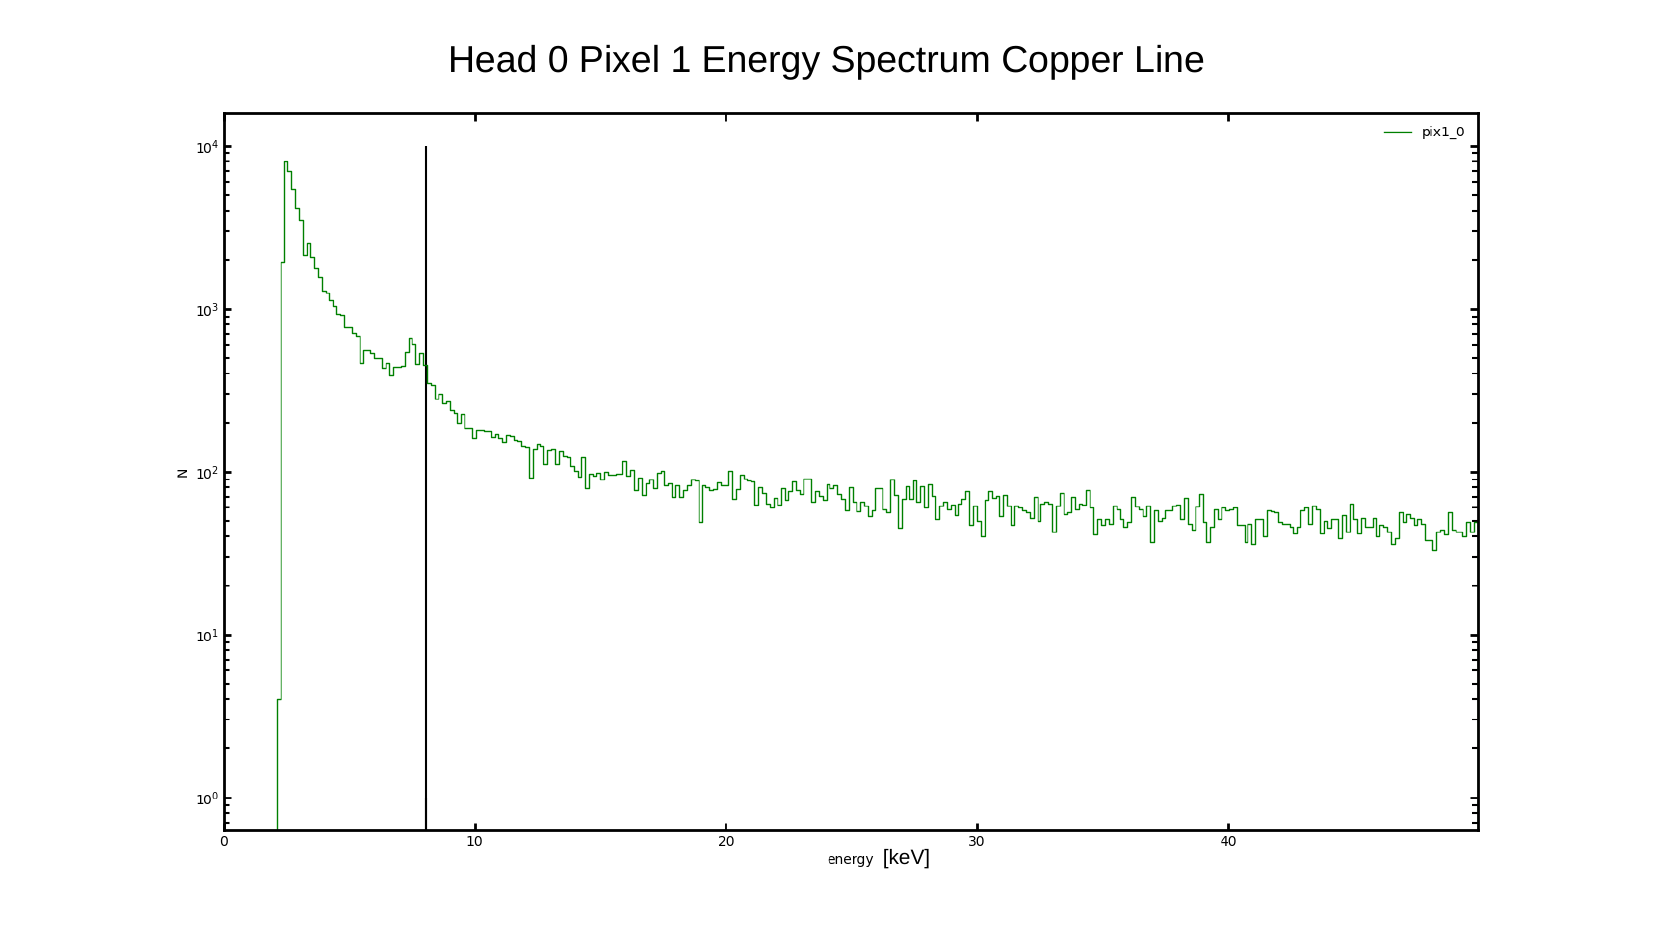

Head 0 Pixel 1 Energy Spectrum Copper Line
#
[keV]